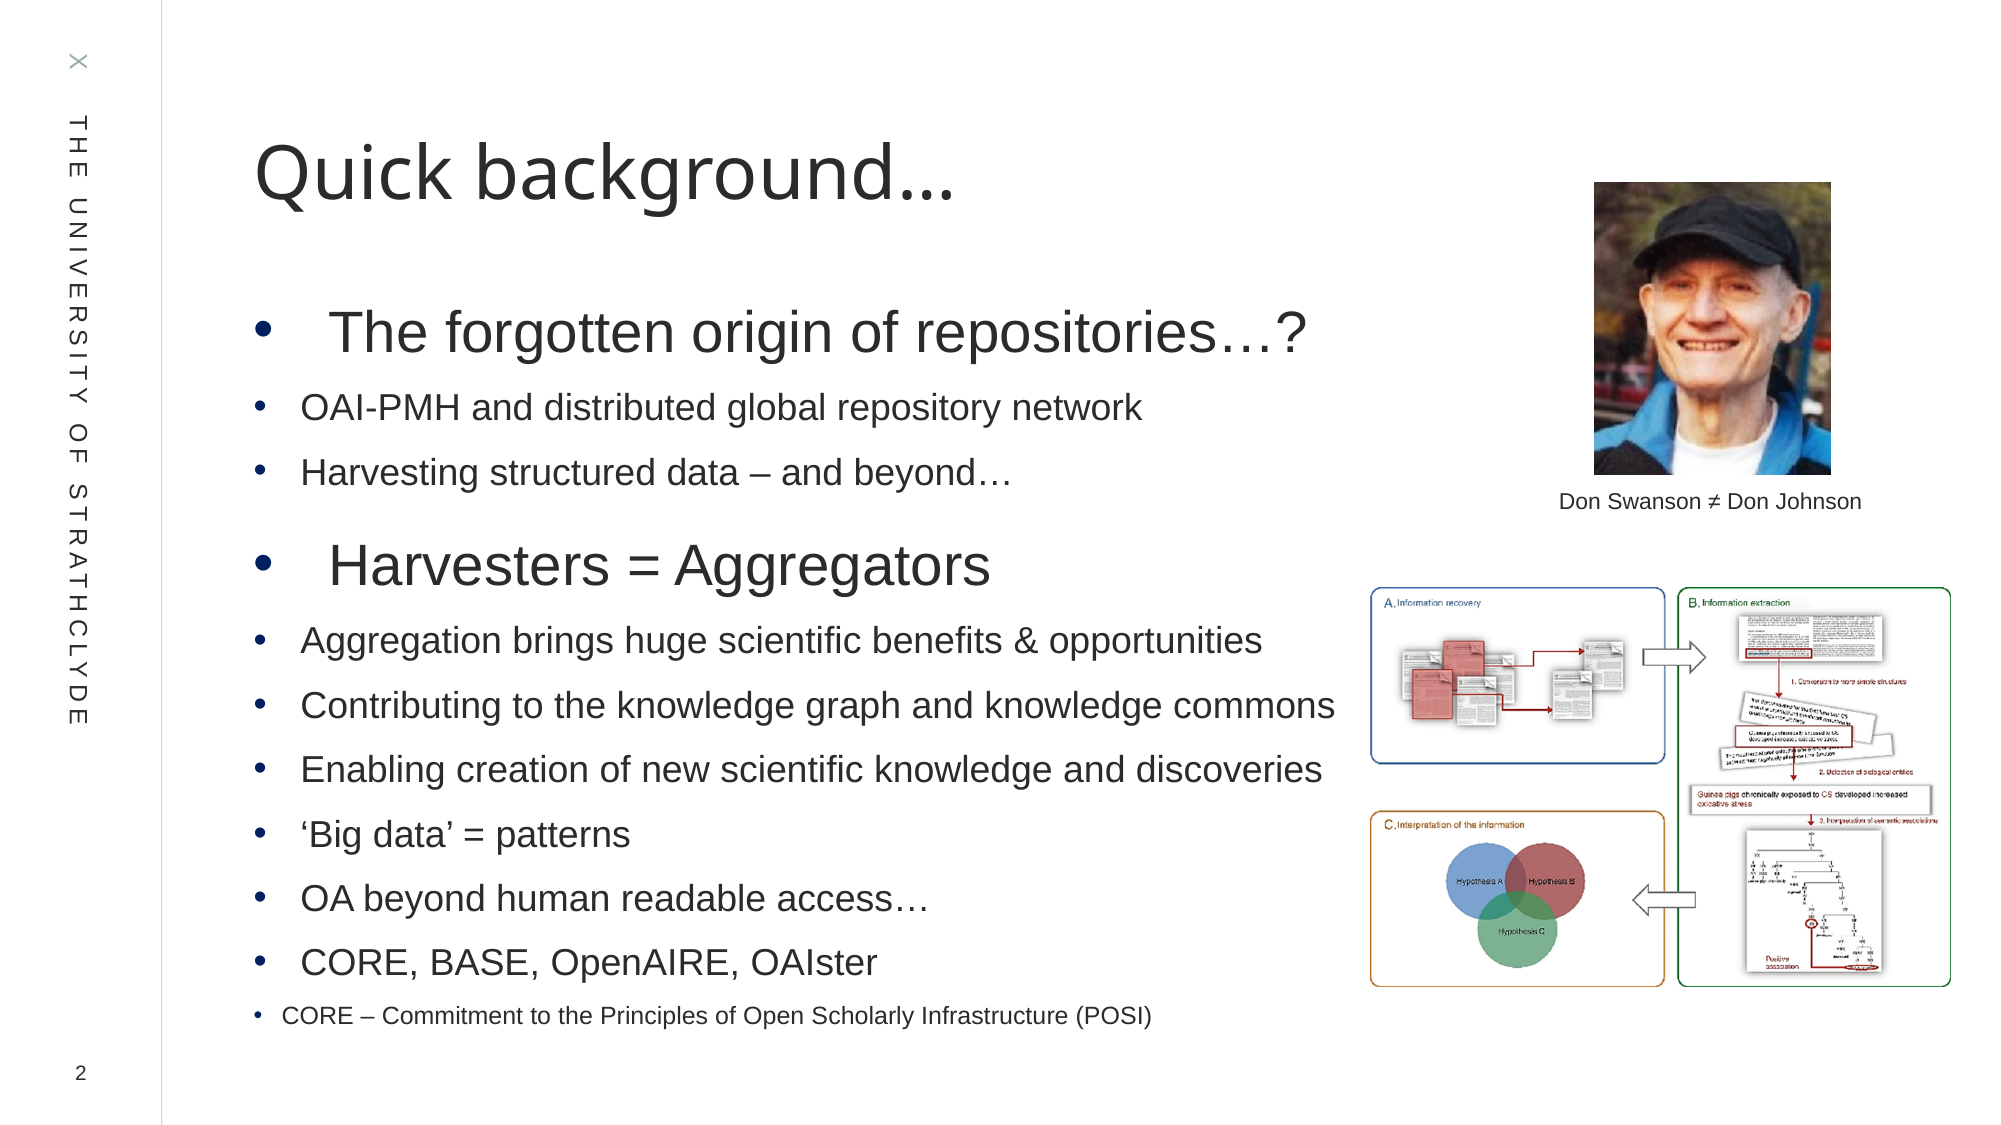

# Quick background…
The forgotten origin of repositories…?
OAI-PMH and distributed global repository network
Harvesting structured data – and beyond…
Harvesters = Aggregators
Aggregation brings huge scientific benefits & opportunities
Contributing to the knowledge graph and knowledge commons
Enabling creation of new scientific knowledge and discoveries
‘Big data’ = patterns
OA beyond human readable access…
CORE, BASE, OpenAIRE, OAIster
CORE – Commitment to the Principles of Open Scholarly Infrastructure (POSI)
Don Swanson ≠ Don Johnson